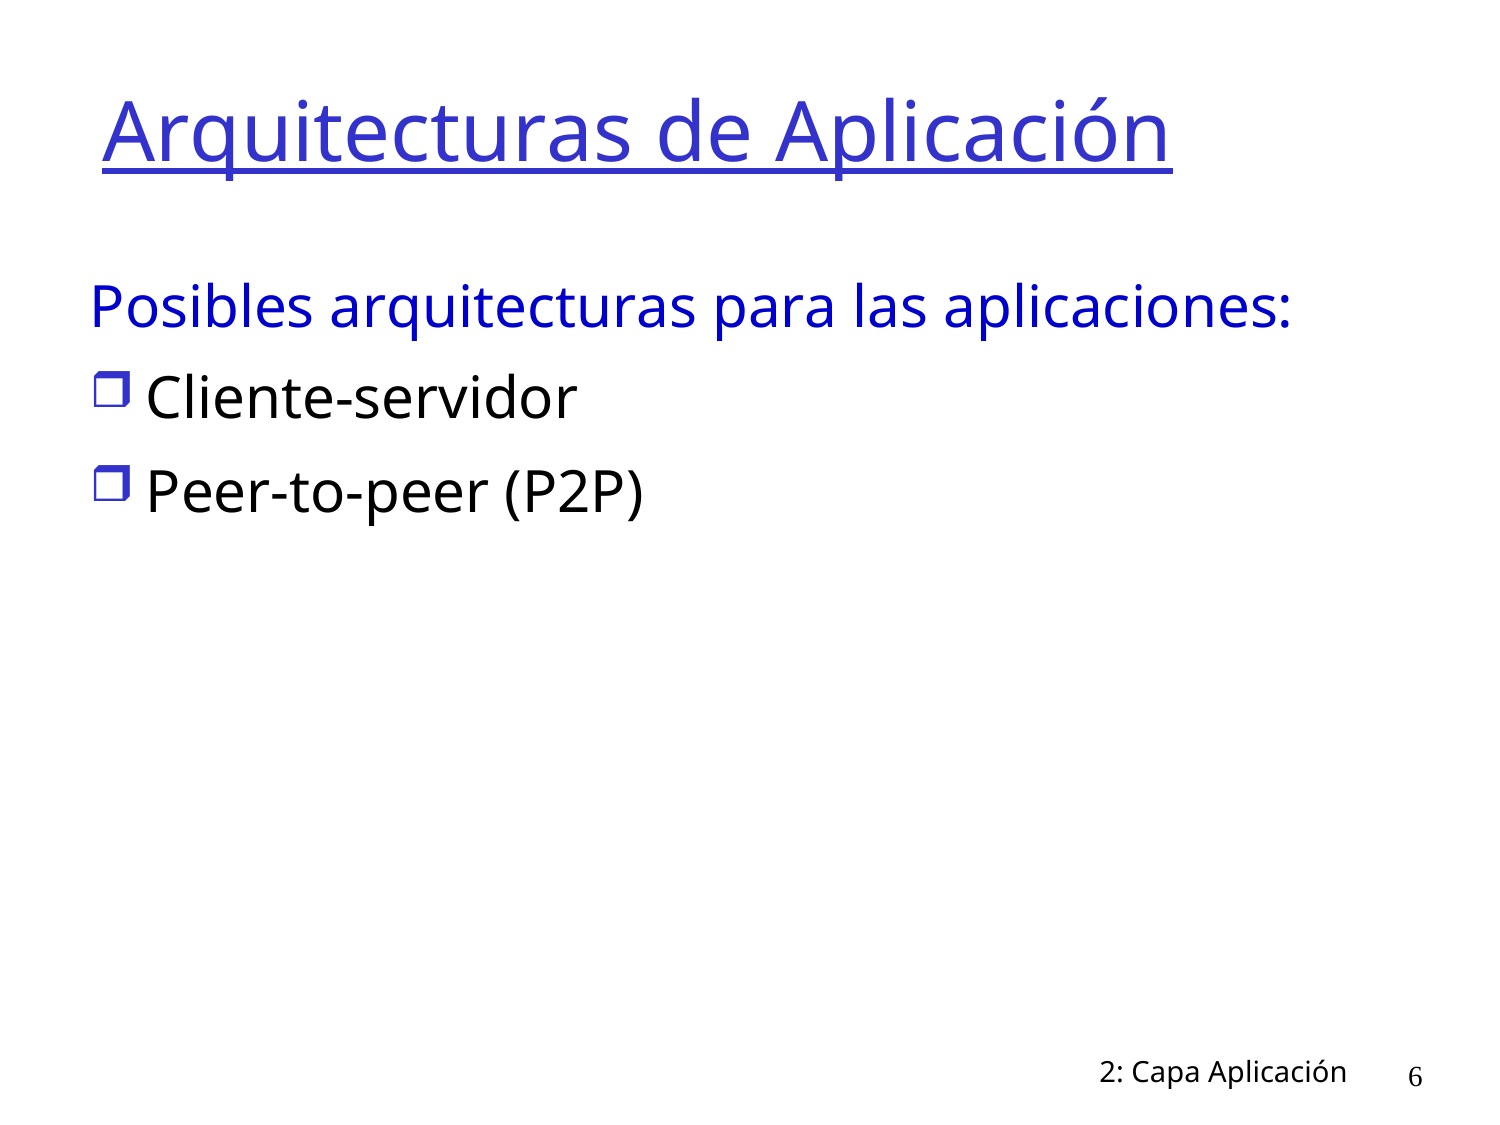

# Arquitecturas de Aplicación
Posibles arquitecturas para las aplicaciones:
Cliente-servidor
Peer-to-peer (P2P)